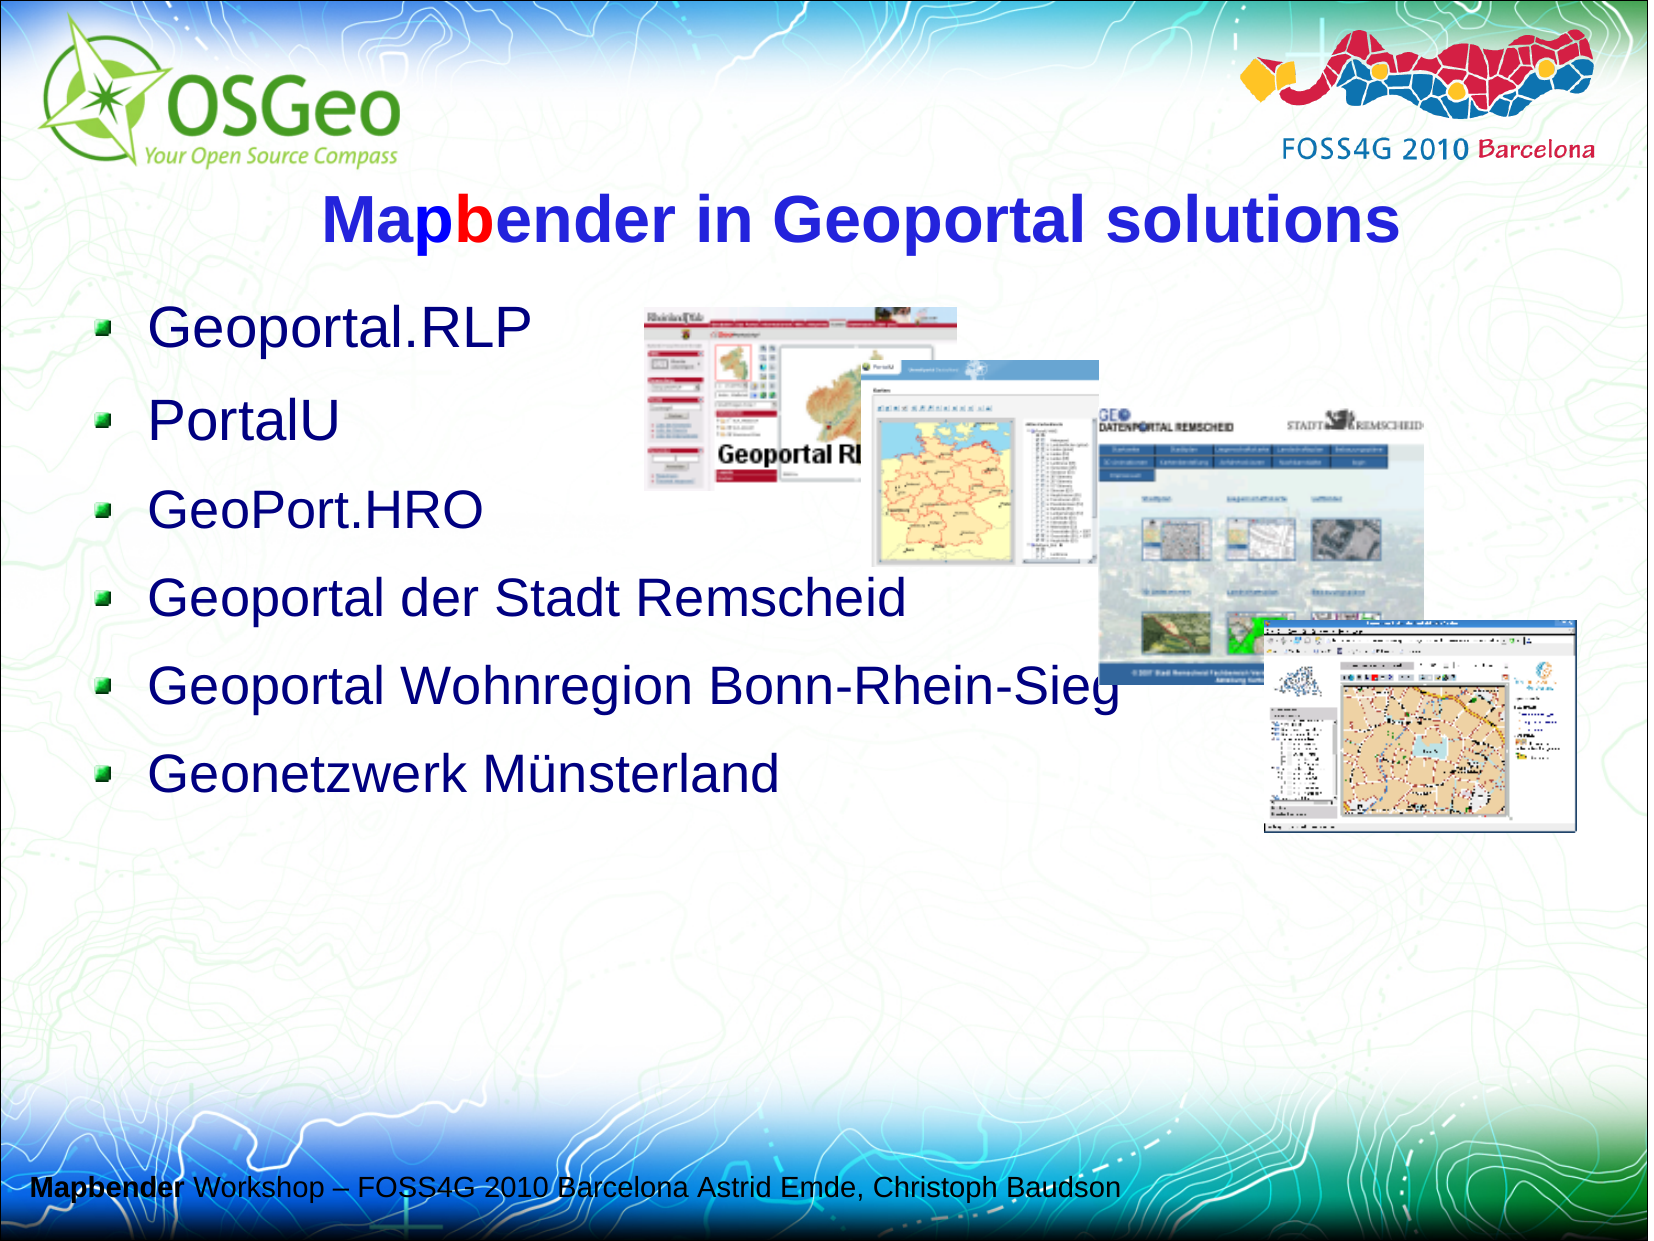

# Mapbender in Geoportal solutions
Geoportal.RLP
PortalU
GeoPort.HRO
Geoportal der Stadt Remscheid
Geoportal Wohnregion Bonn-Rhein-Sieg
Geonetzwerk Münsterland